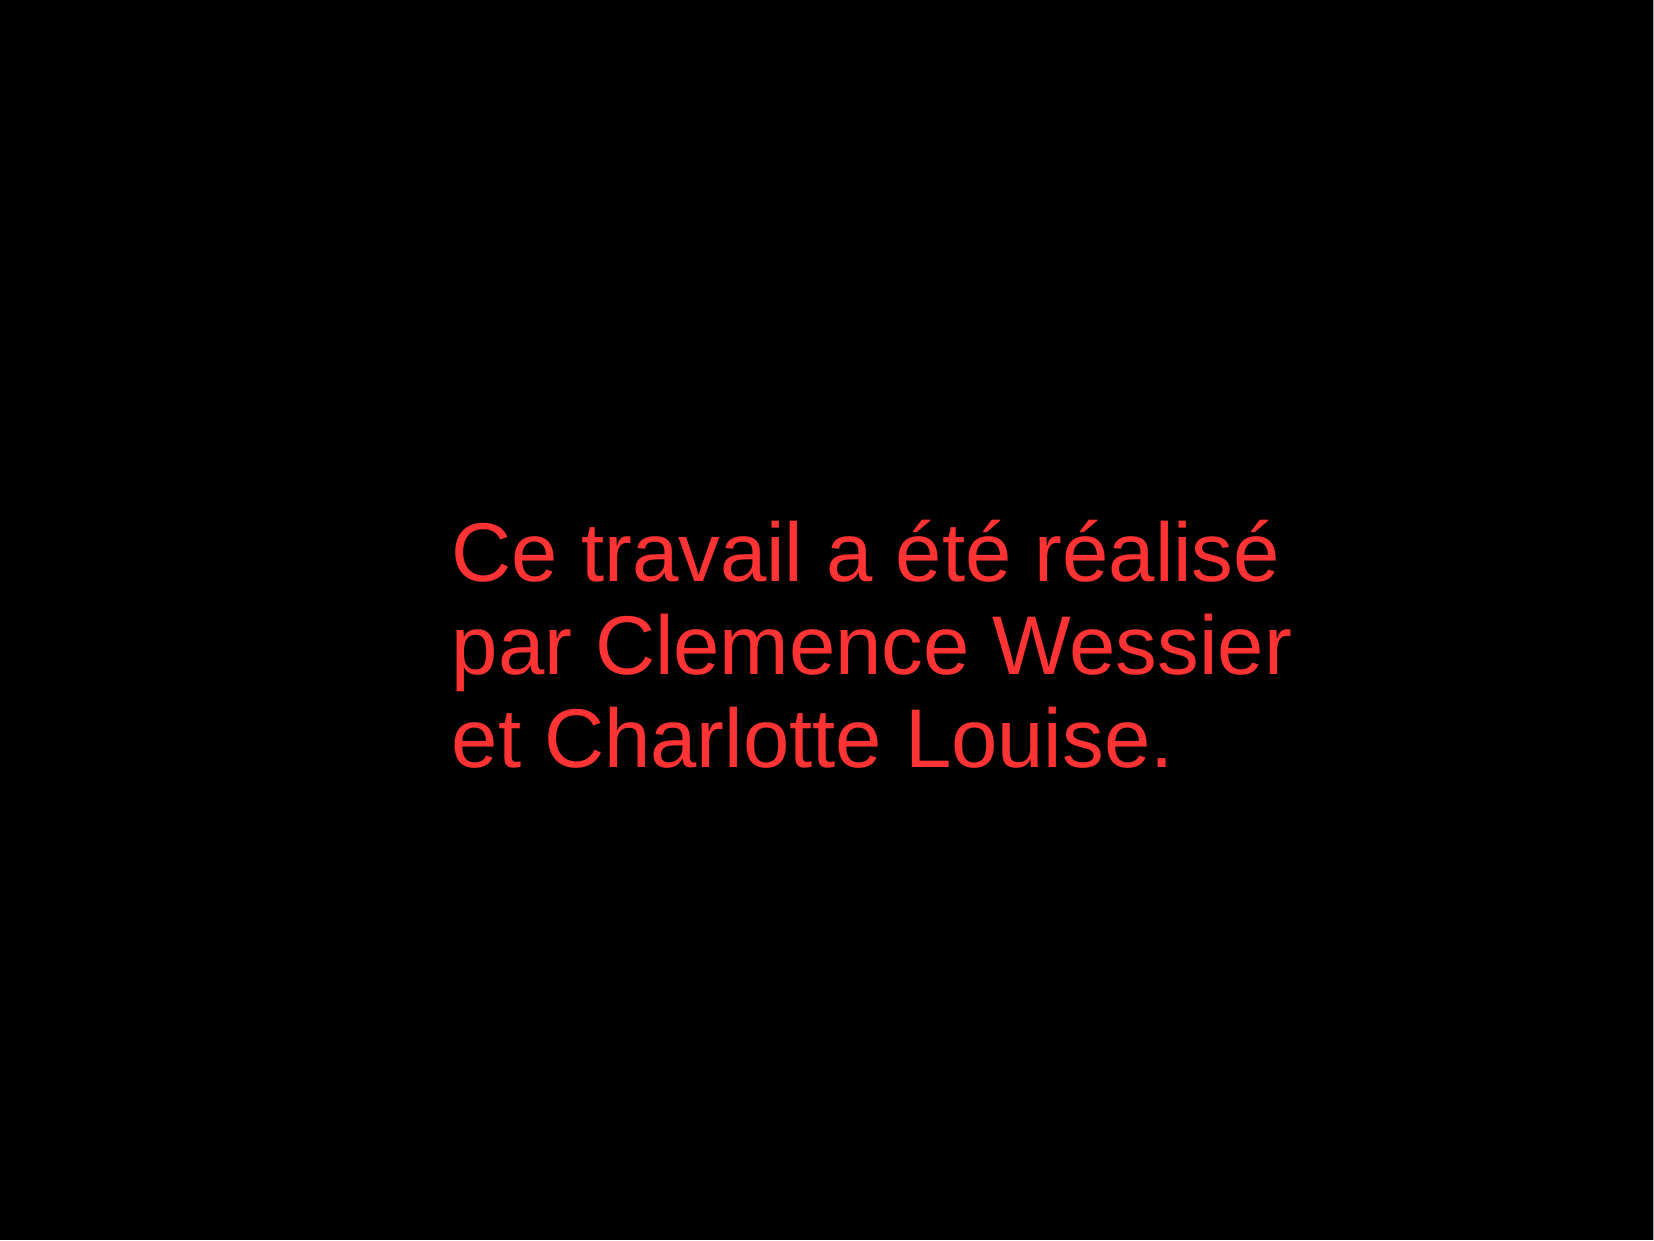

Ce travail a été réalisé par Clemence Wessier et Charlotte Louise.